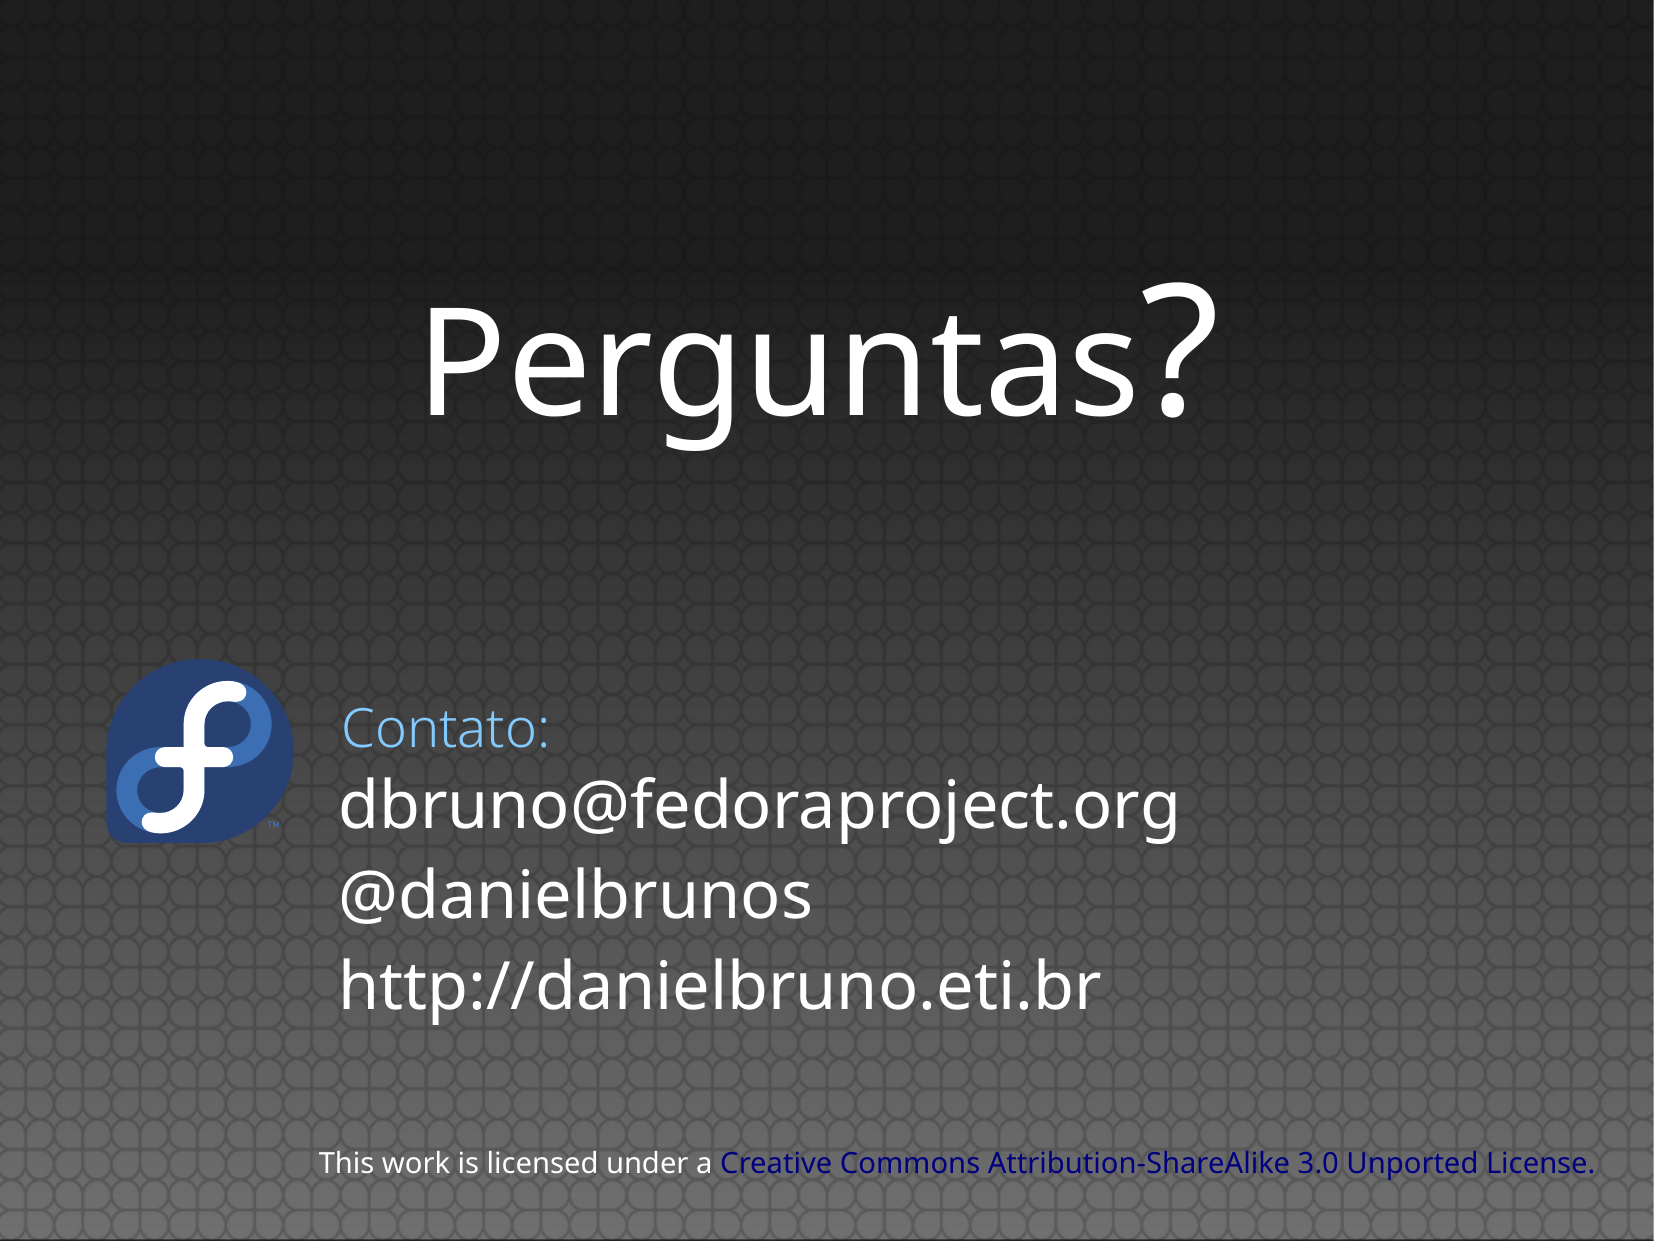

# Perguntas?
Contato:
dbruno@fedoraproject.org
@danielbrunos
http://danielbruno.eti.br
This work is licensed under a Creative Commons Attribution-ShareAlike 3.0 Unported License.